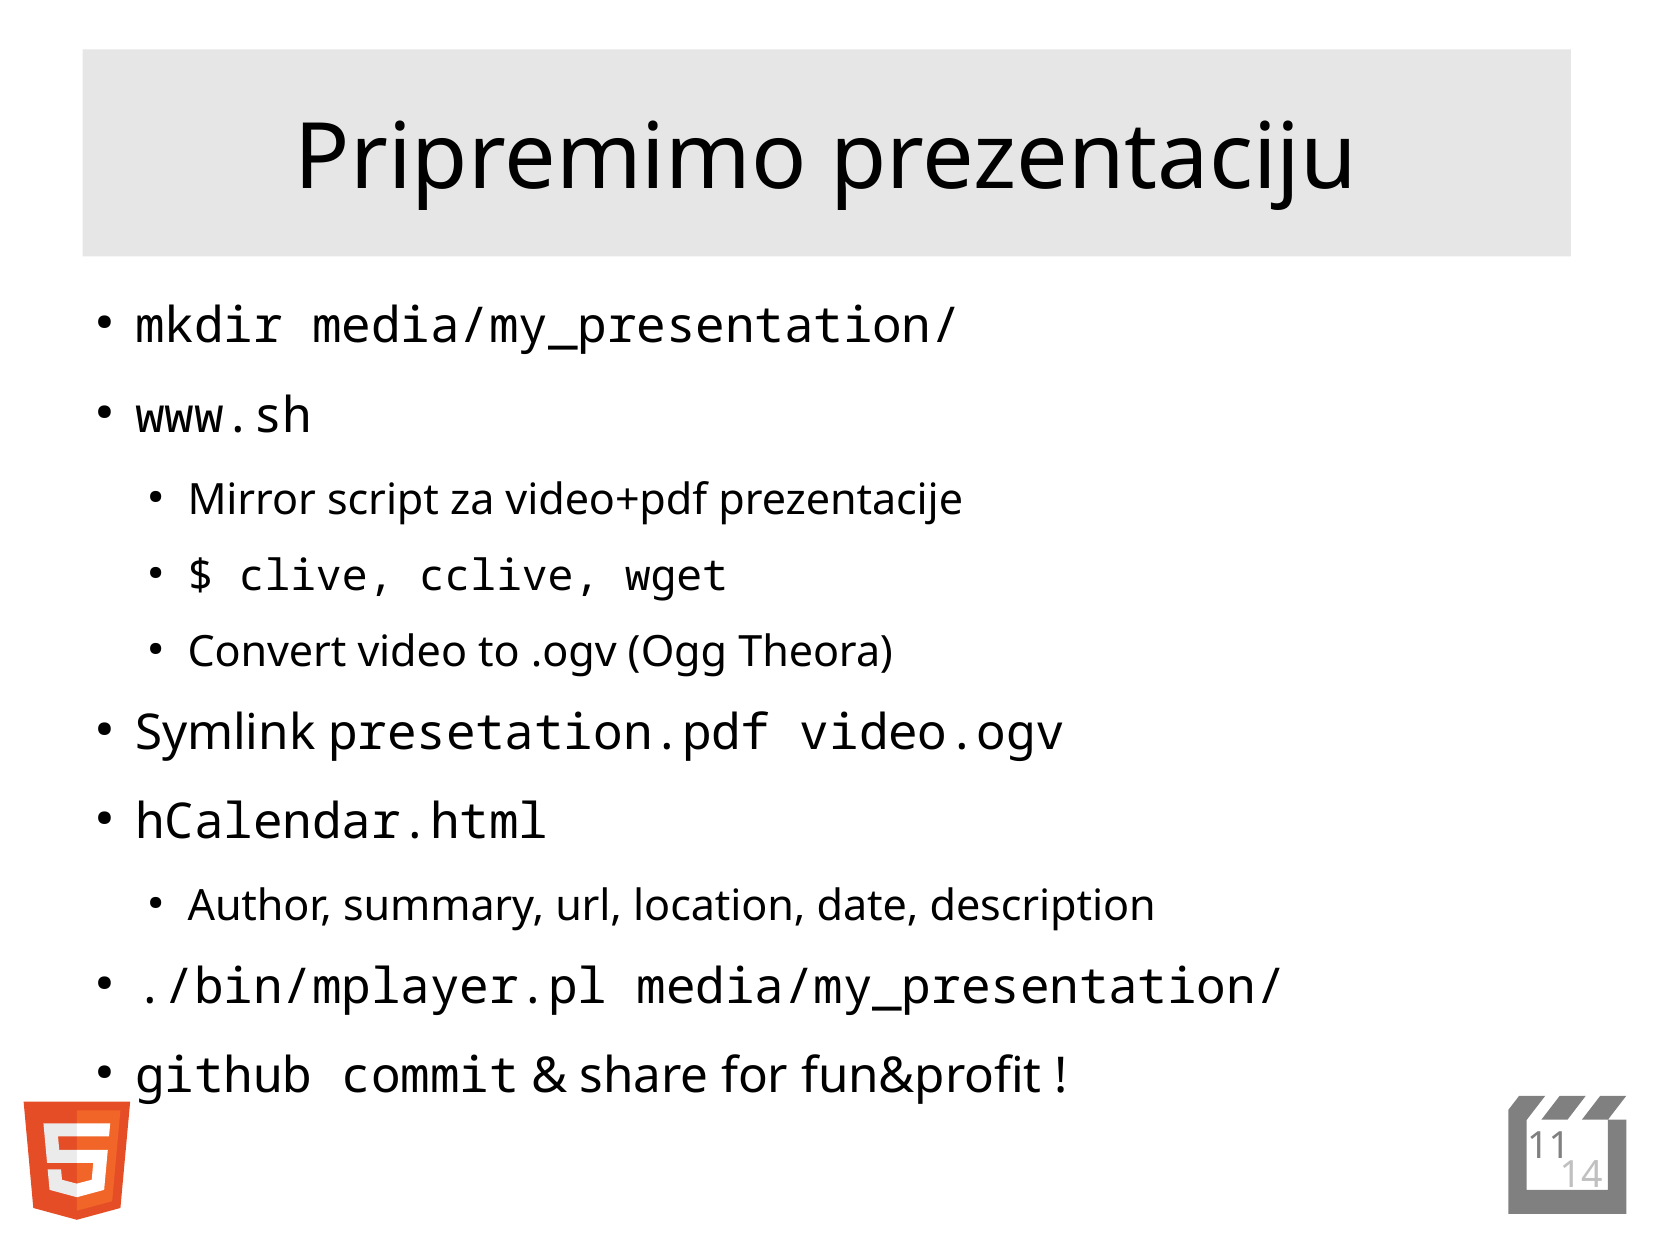

# Pripremimo prezentaciju
mkdir media/my_presentation/
www.sh
Mirror script za video+pdf prezentacije
$ clive, cclive, wget
Convert video to .ogv (Ogg Theora)
Symlink presetation.pdf video.ogv
hCalendar.html
Author, summary, url, location, date, description
./bin/mplayer.pl media/my_presentation/
github commit & share for fun&profit !